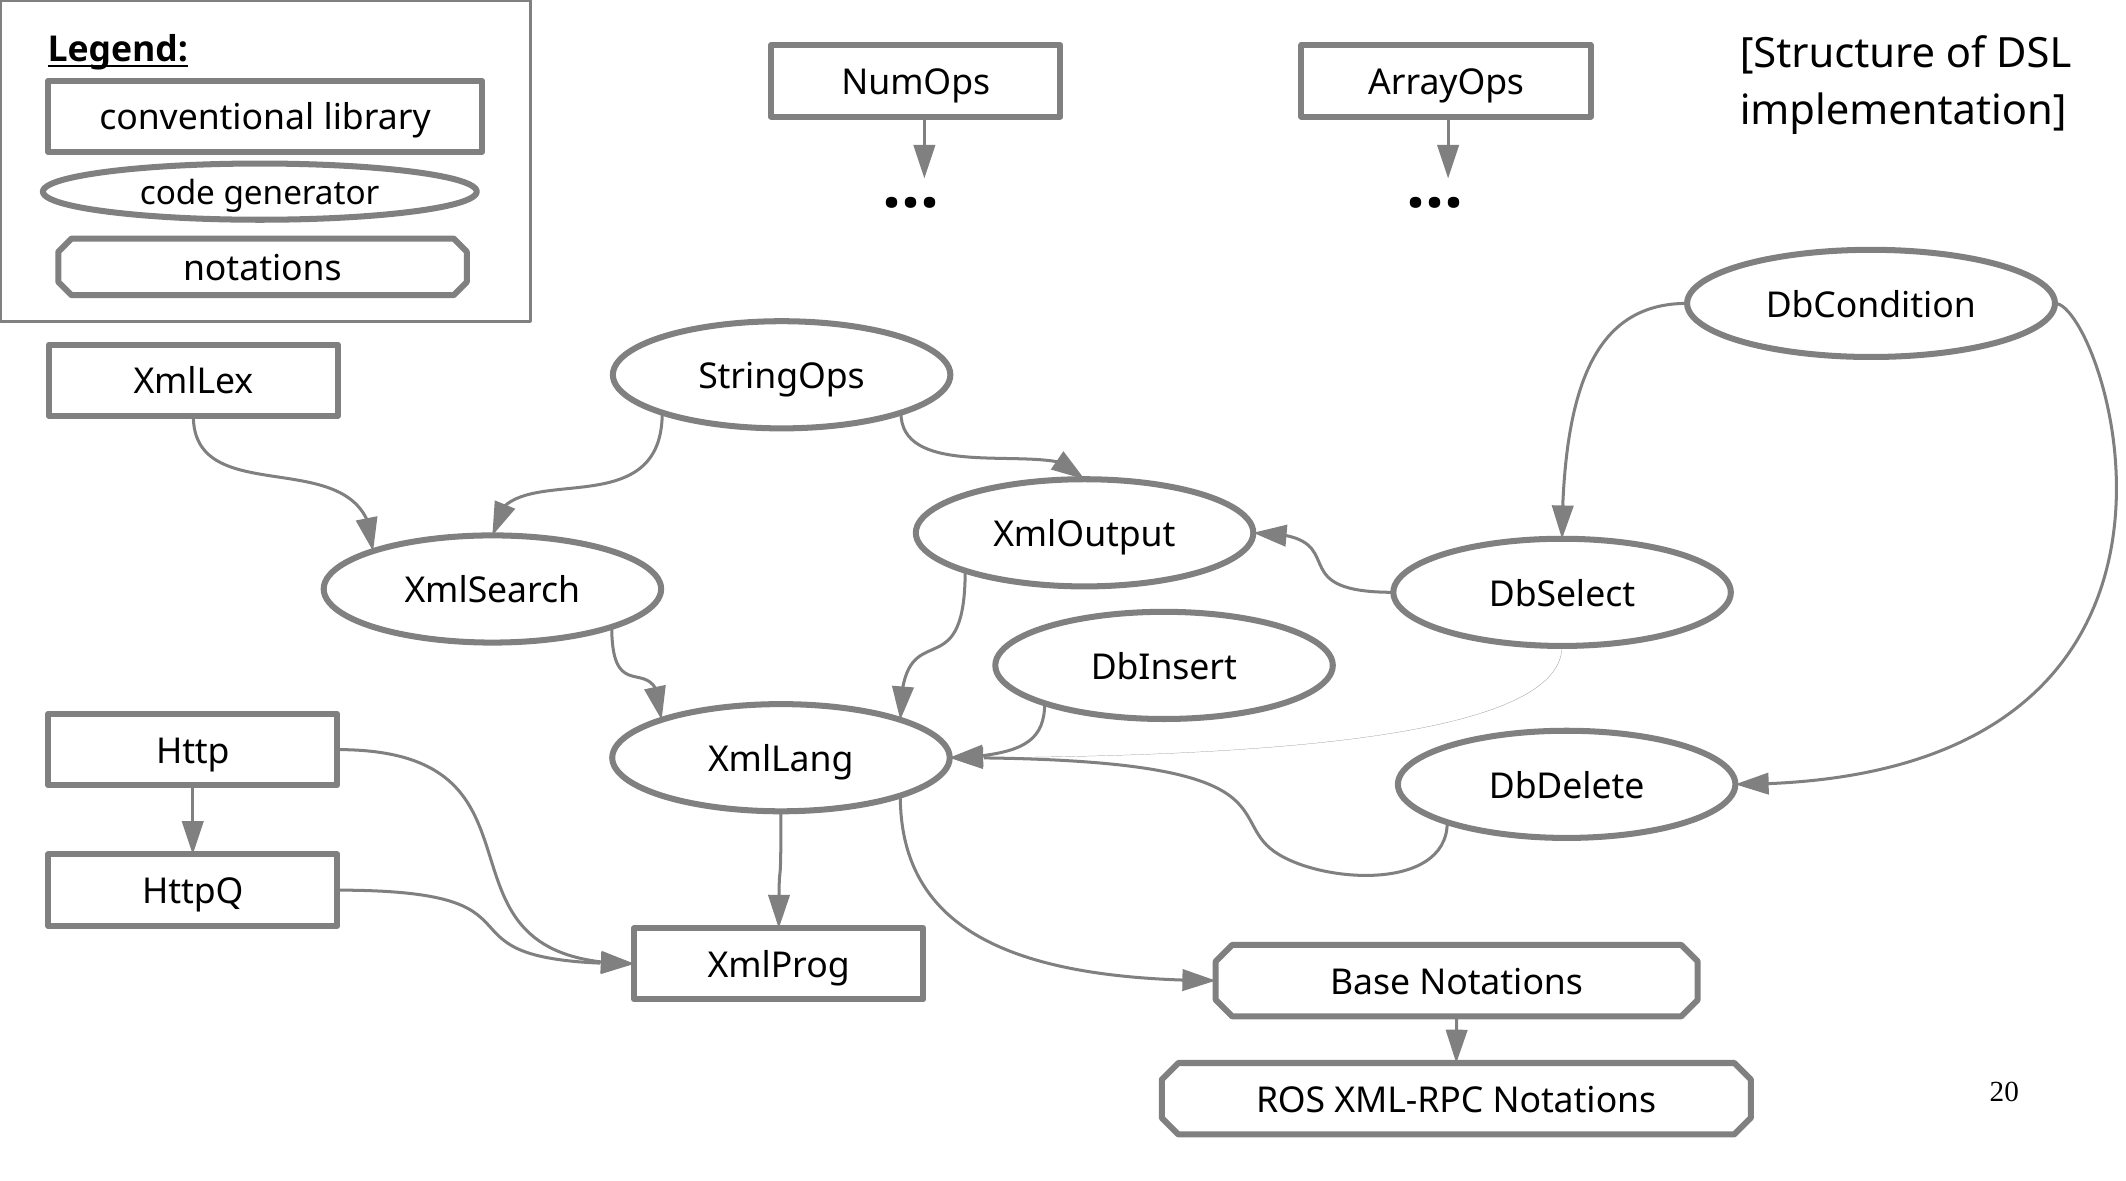

[Structure of DSL implementation]
Legend:
NumOps
ArrayOps
conventional library
...
...
code generator
notations
DbCondition
StringOps
XmlLex
XmlOutput
XmlSearch
DbSelect
DbInsert
XmlLang
Http
DbDelete
HttpQ
XmlProg
Base Notations
ROS XML-RPC Notations
20